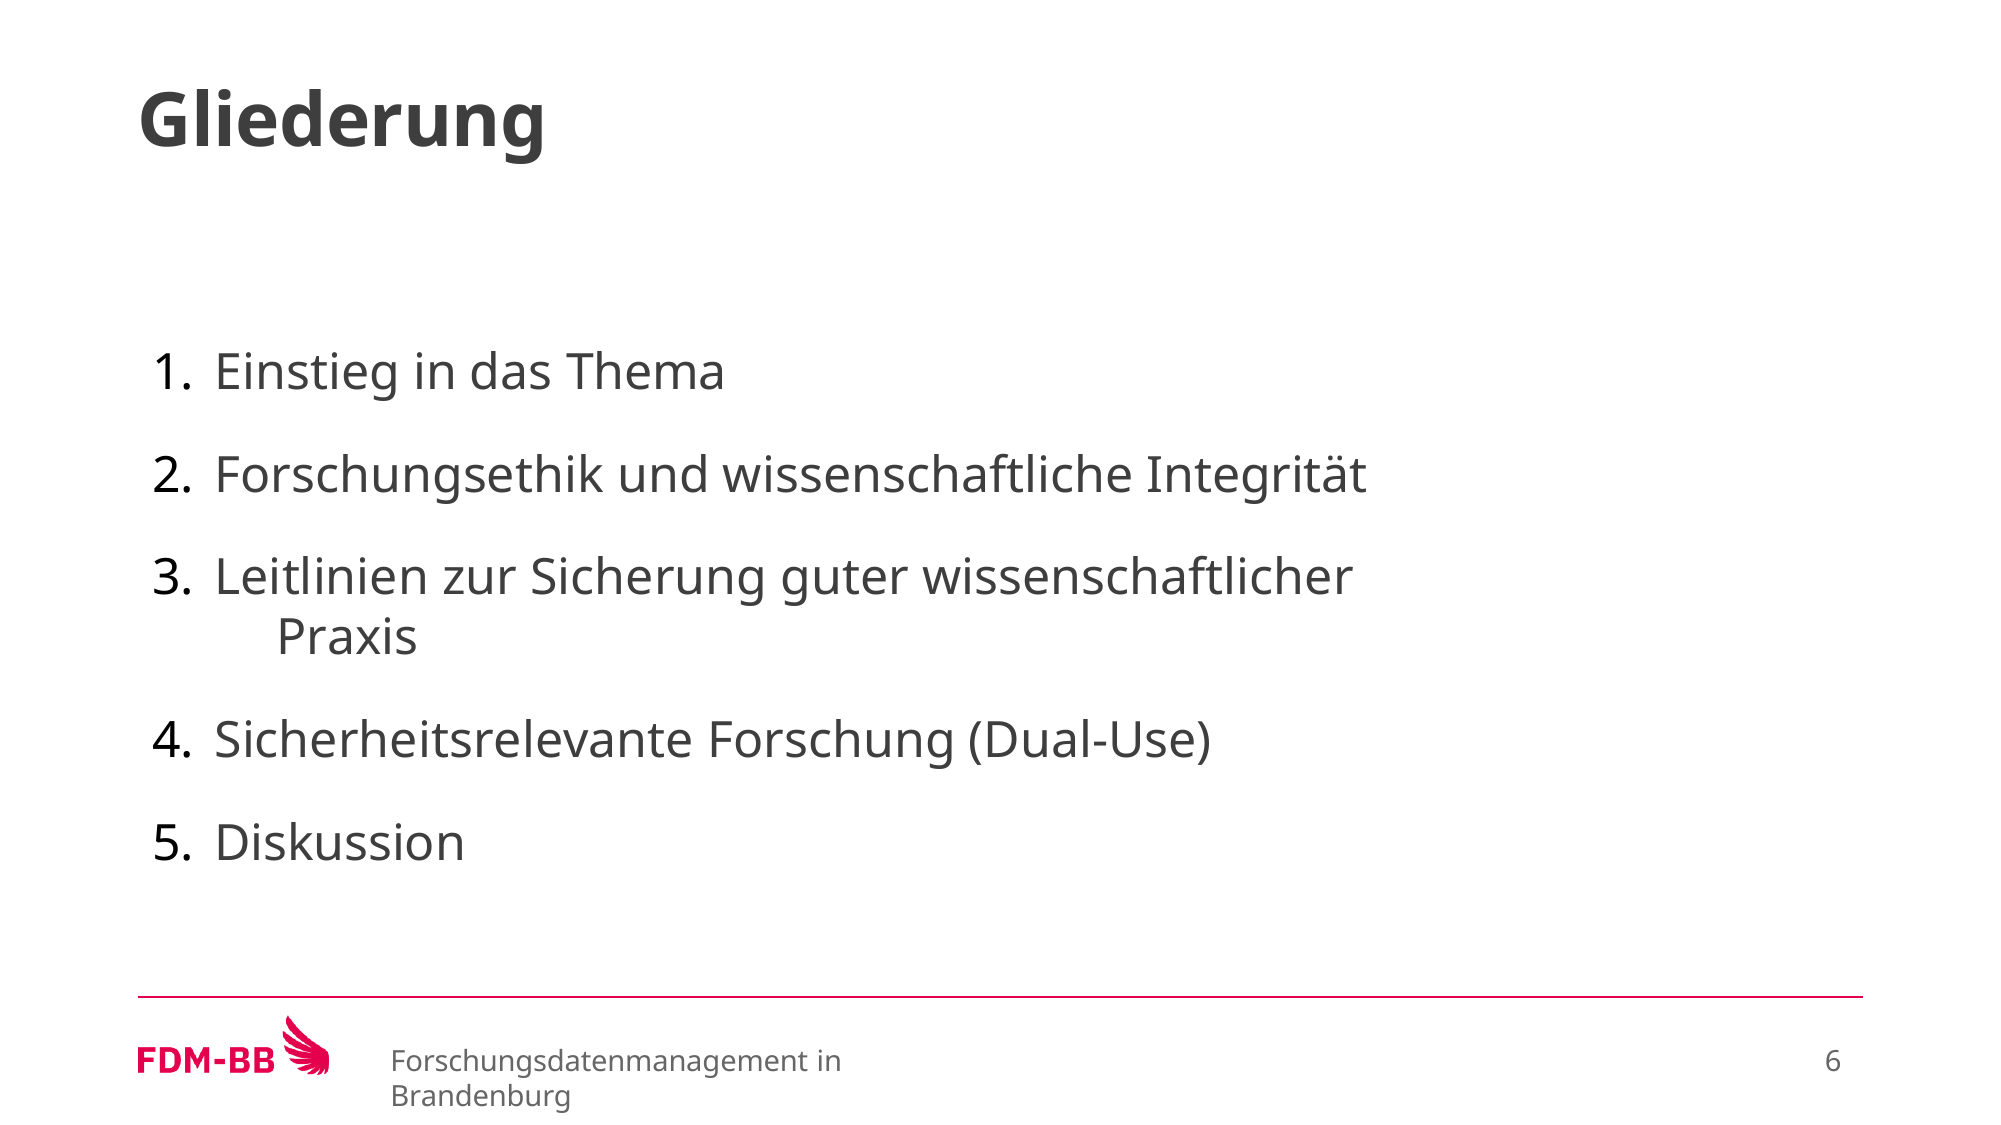

# Gliederung
Einstieg in das Thema
Forschungsethik und wissenschaftliche Integrität
Leitlinien zur Sicherung guter wissenschaftlicher Praxis
Sicherheitsrelevante Forschung (Dual-Use)
Diskussion
Forschungsdatenmanagement in Brandenburg
6